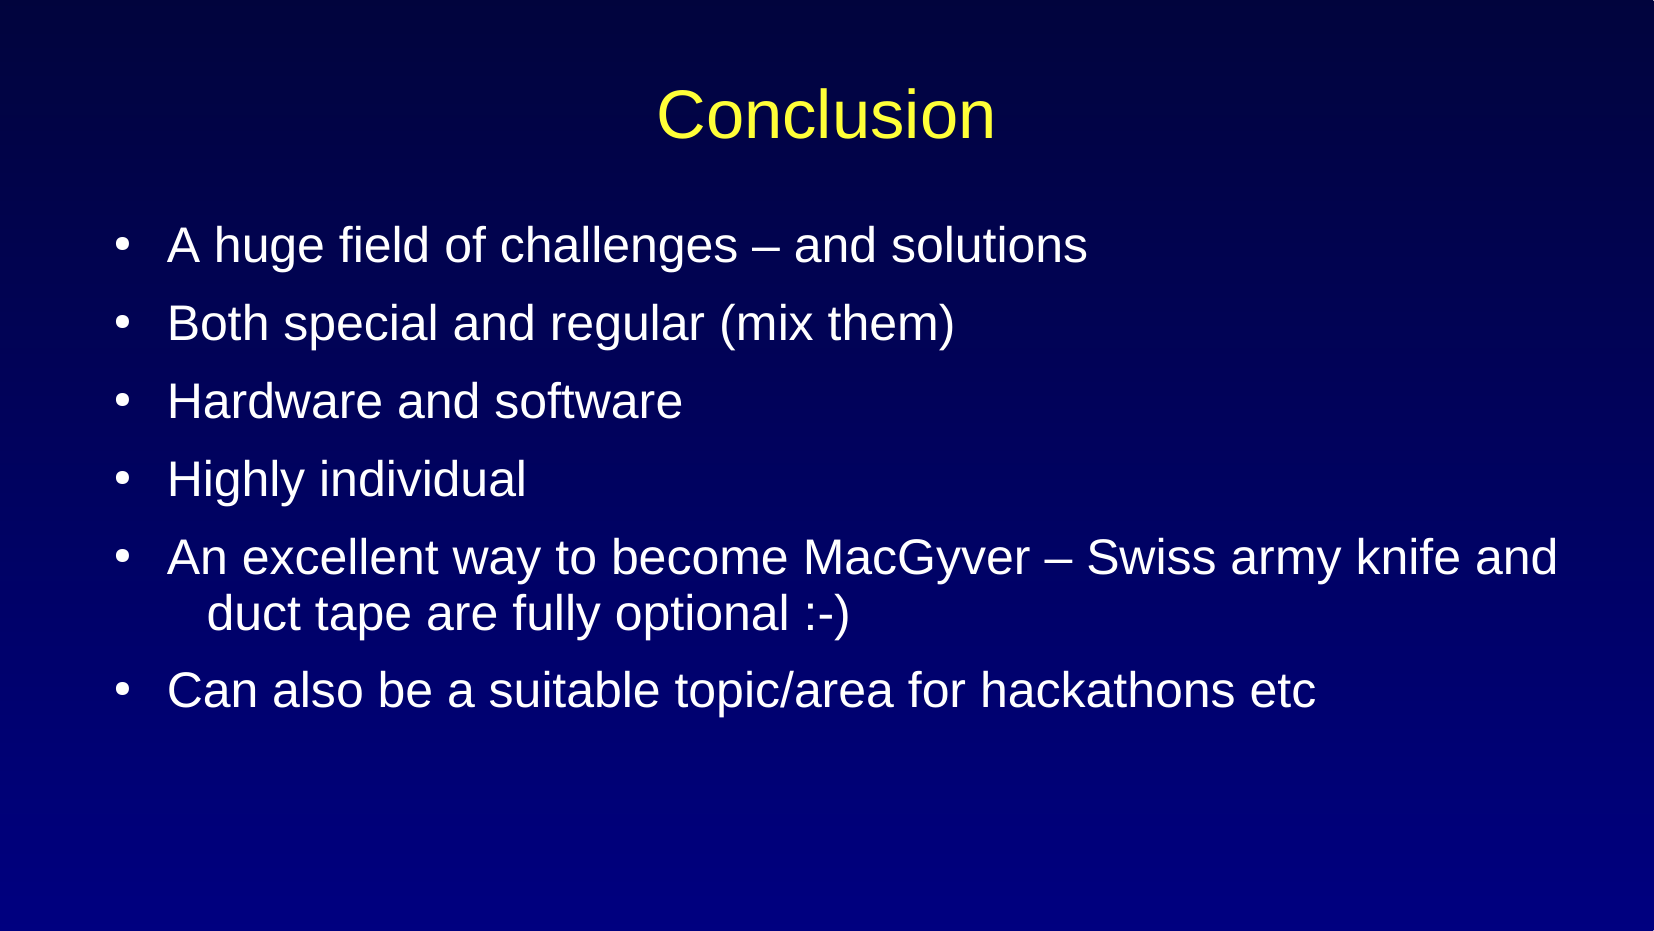

# Conclusion
A huge field of challenges – and solutions
Both special and regular (mix them)
Hardware and software
Highly individual
An excellent way to become MacGyver – Swiss army knife and duct tape are fully optional :-)
Can also be a suitable topic/area for hackathons etc